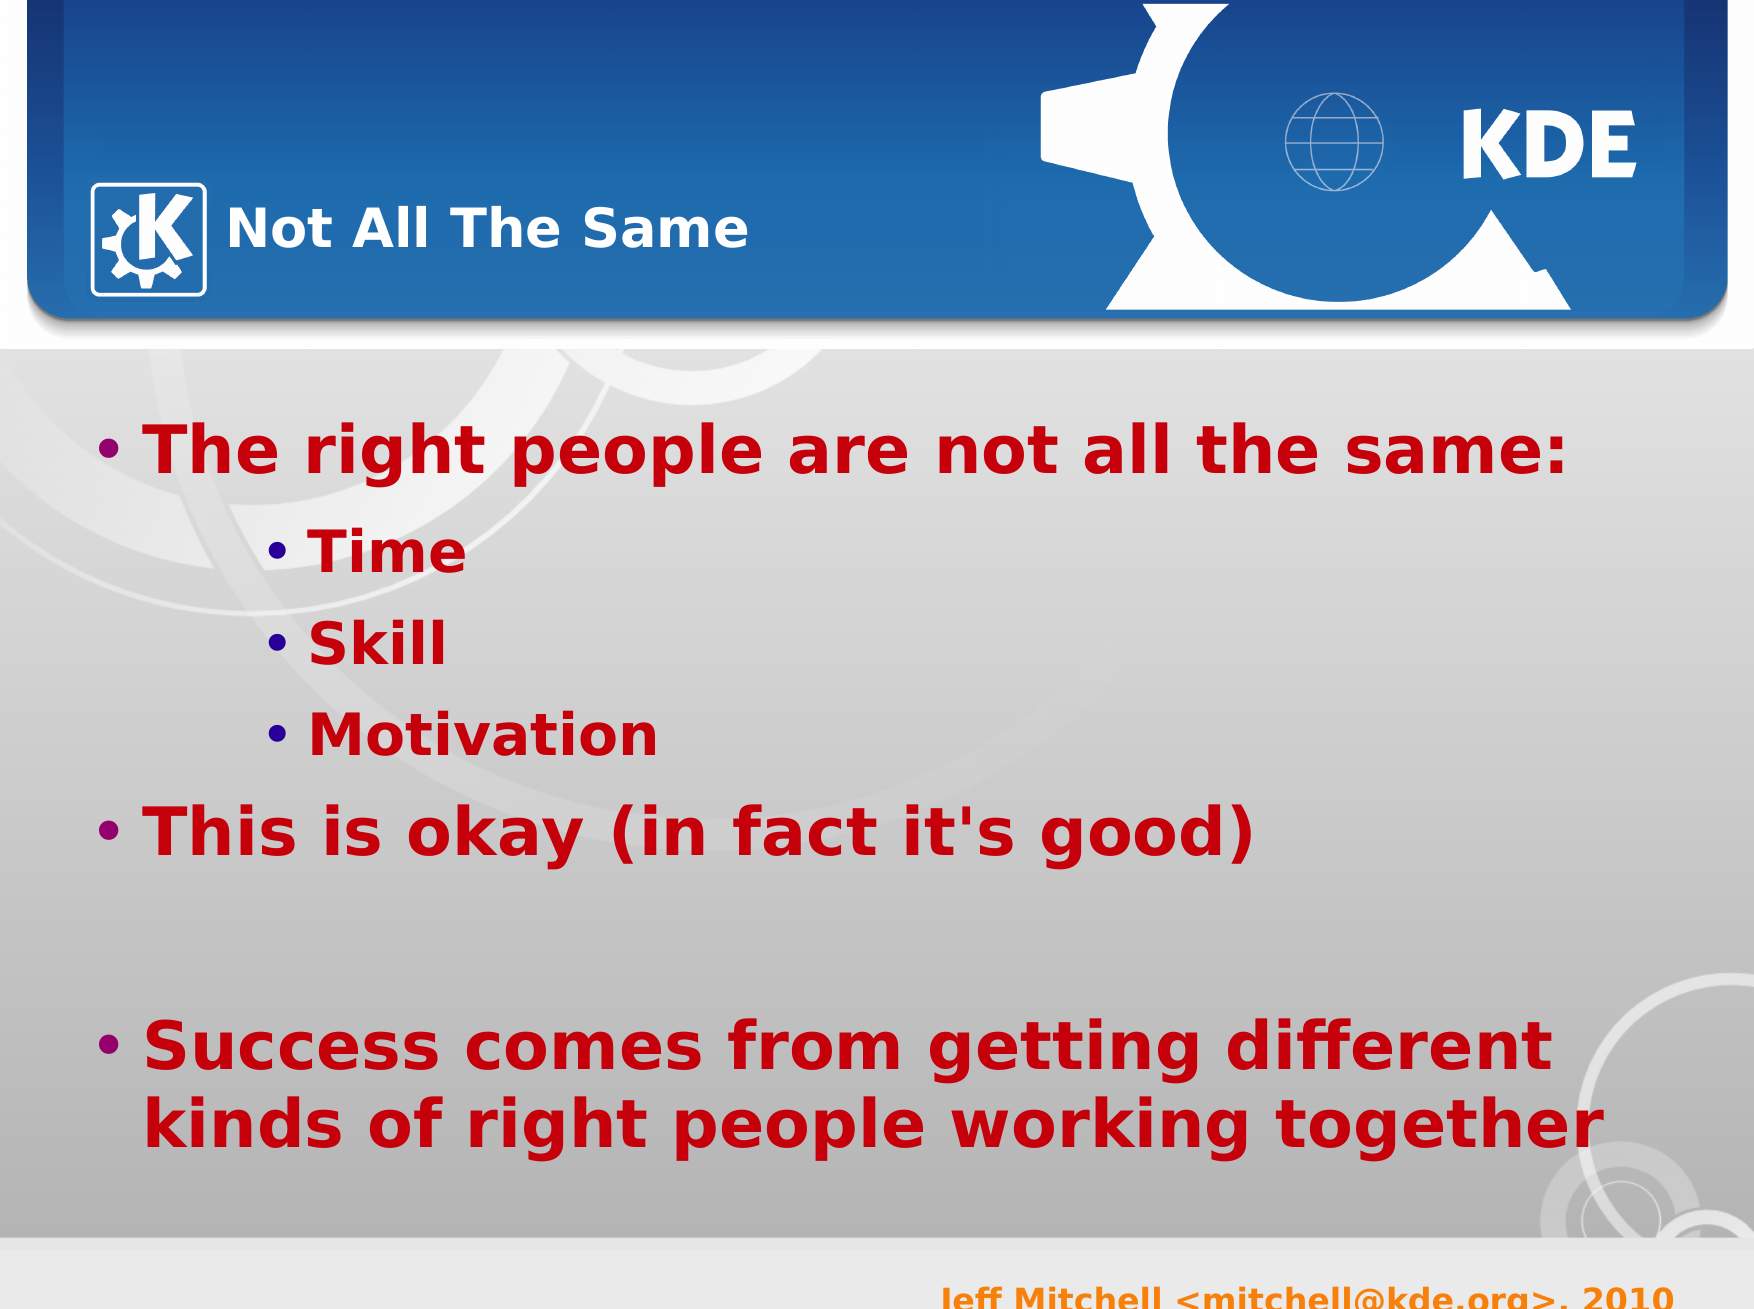

# Not All The Same
The right people are not all the same:
Time
Skill
Motivation
This is okay (in fact it's good)
Success comes from getting different kinds of right people working together